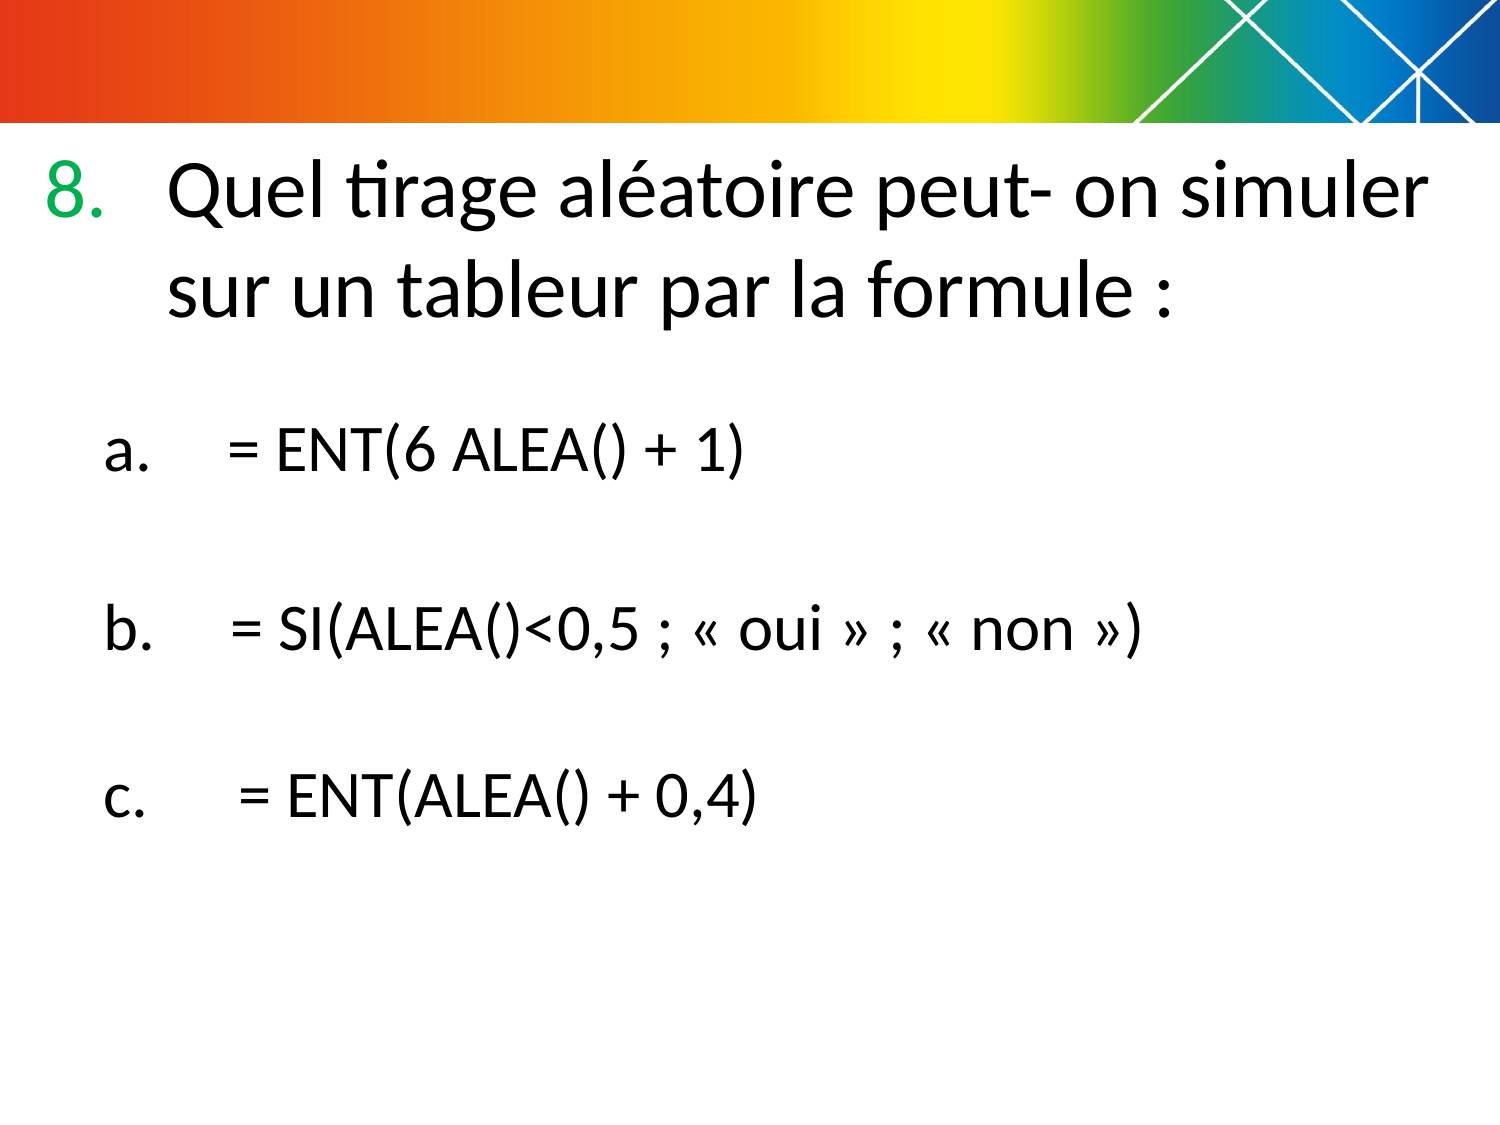

# Quel tirage aléatoire peut- on simuler sur un tableur par la formule :
a. = ENT(6 ALEA() + 1)
b. = SI(ALEA()<0,5 ; « oui » ; « non »)
c. = ENT(ALEA() + 0,4)